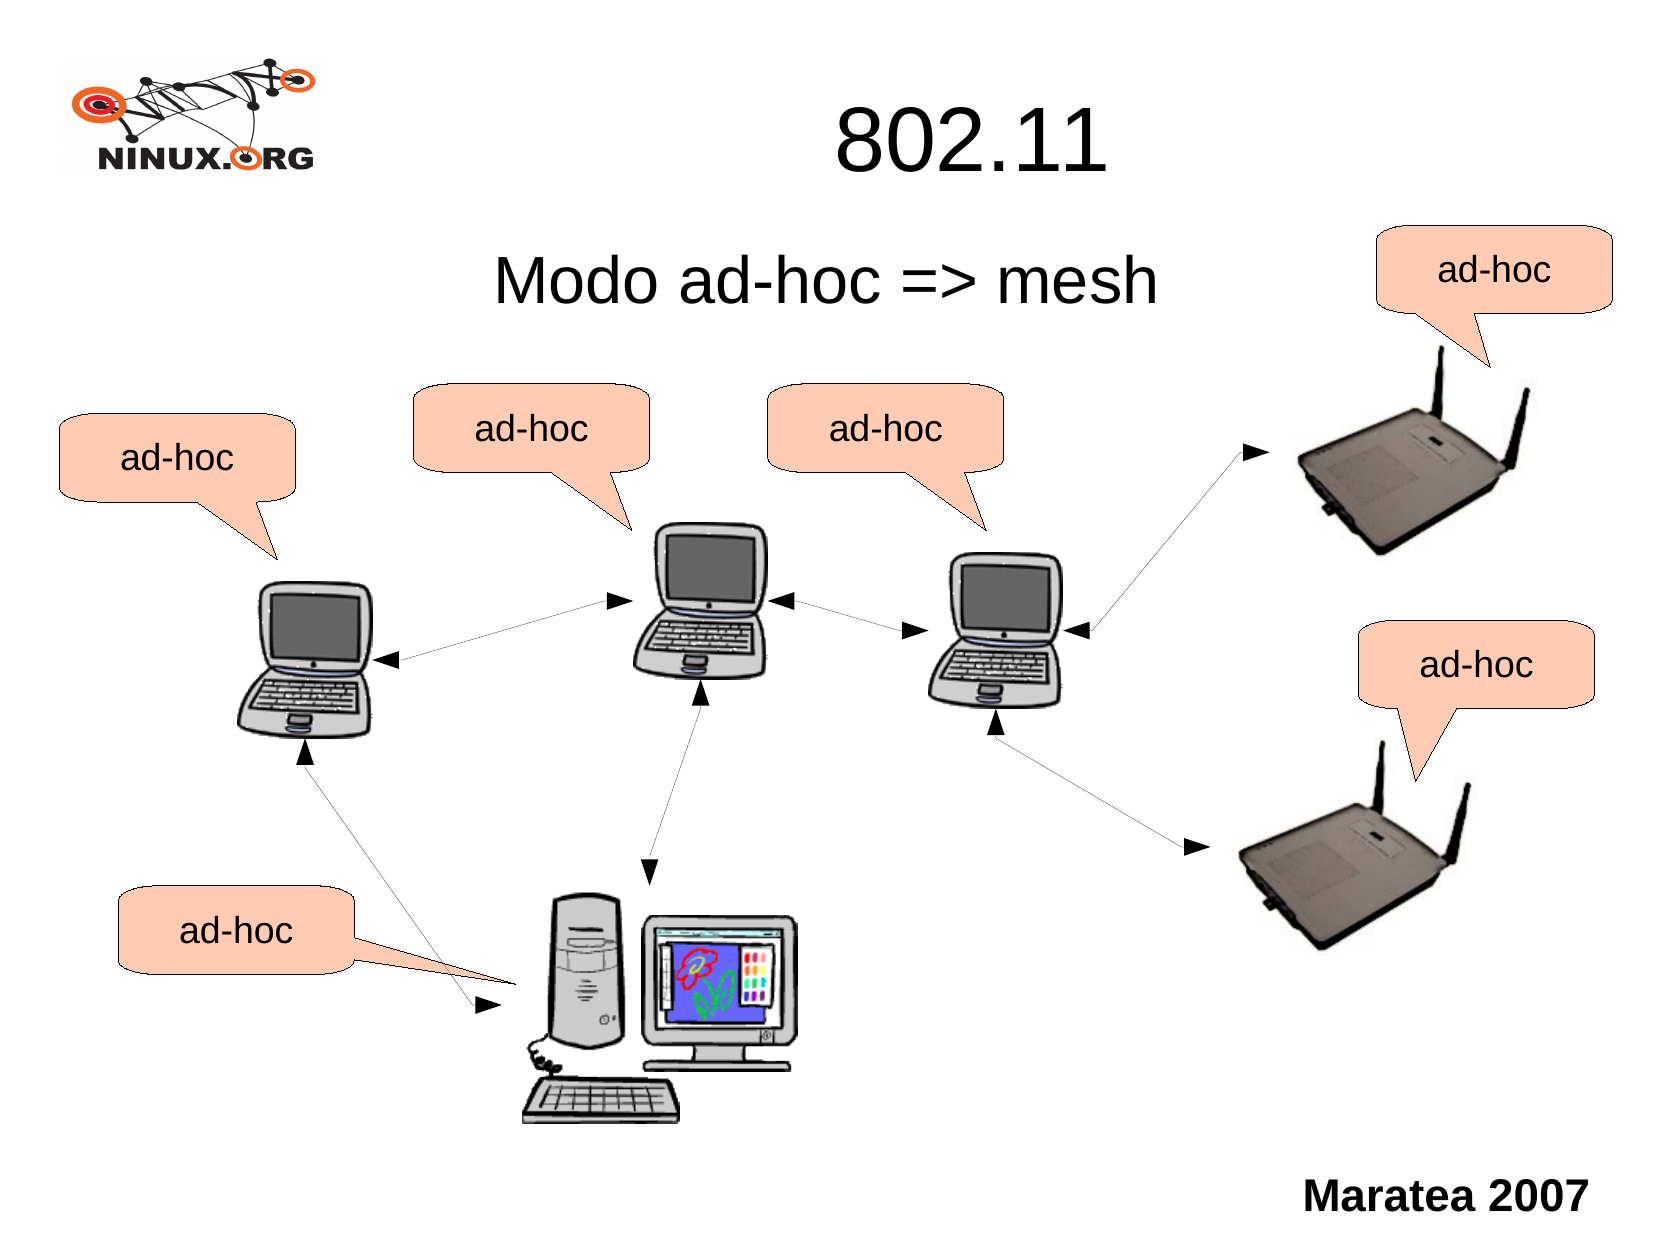

# 802.11
Modo ad-hoc => mesh
ad-hoc
ad-hoc
ad-hoc
ad-hoc
ad-hoc
ad-hoc
 Maratea 2007